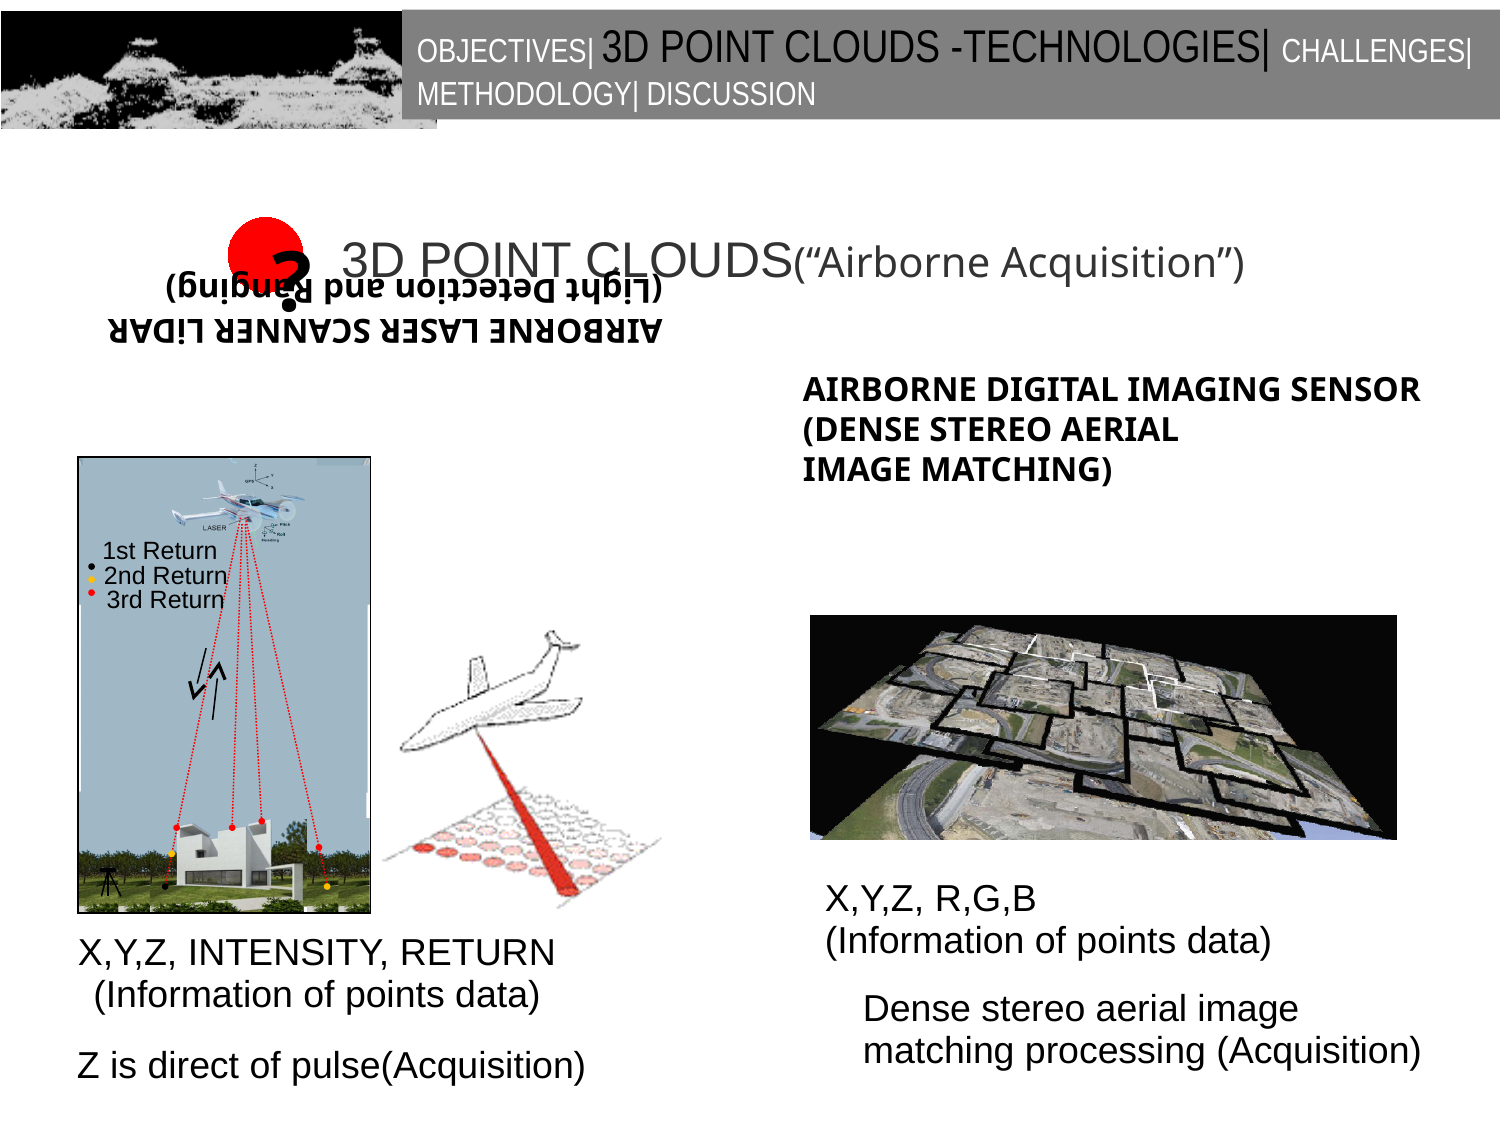

CHALLENGES IN THIS STUDY|
OBJECTIVES| 3D POINT CLOUDS -TECHNOLOGIES| CHALLENGES| METHODOLOGY| DISCUSSION
3D POINT CLOUDS(“Airborne Acquisition”)
?
AIRBORNE LASER SCANNER LiDAR (Light Detection and Ranging)
AIRBORNE DIGITAL IMAGING SENSOR (DENSE STEREO AERIAL
IMAGE MATCHING)
1st Return
2nd Return
3rd Return
X,Y,Z, R,G,B
(Information of points data)
X,Y,Z, INTENSITY, RETURN
(Information of points data)
Dense stereo aerial image
matching processing (Acquisition)
Z is direct of pulse(Acquisition)